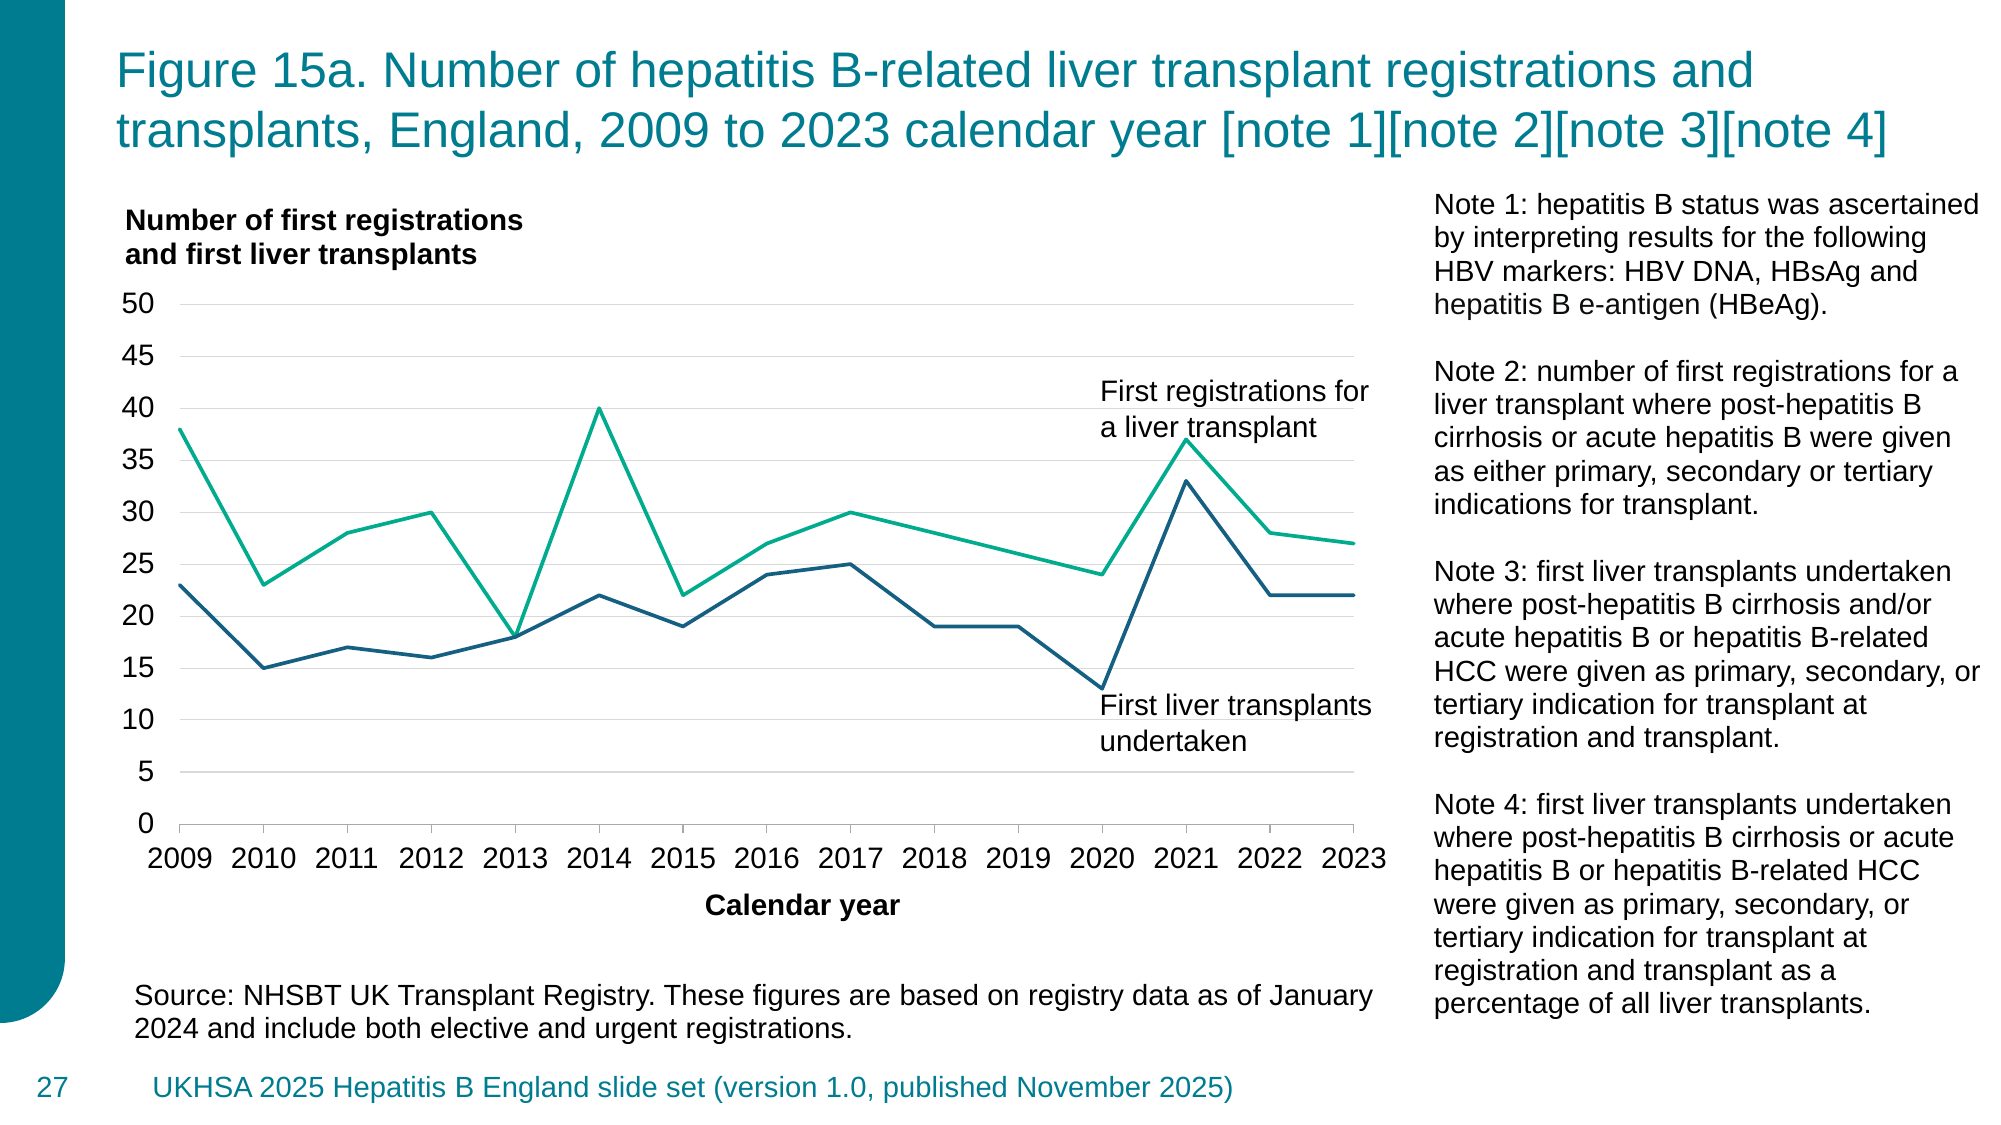

# Figure 15a. Number of hepatitis B-related liver transplant registrations and transplants, England, 2009 to 2023 calendar year [note 1][note 2][note 3][note 4]
Note 1: hepatitis B status was ascertained by interpreting results for the following HBV markers: HBV DNA, HBsAg and hepatitis B e-antigen (HBeAg).
Note 2: number of first registrations for a liver transplant where post-hepatitis B cirrhosis or acute hepatitis B were given as either primary, secondary or tertiary indications for transplant.
Note 3: first liver transplants undertaken where post-hepatitis B cirrhosis and/or acute hepatitis B or hepatitis B-related HCC were given as primary, secondary, or tertiary indication for transplant at registration and transplant.
Note 4: first liver transplants undertaken where post-hepatitis B cirrhosis or acute hepatitis B or hepatitis B-related HCC were given as primary, secondary, or tertiary indication for transplant at registration and transplant as a percentage of all liver transplants.
Source: NHSBT UK Transplant Registry. These figures are based on registry data as of January 2024 and include both elective and urgent registrations.
20
UKHSA 2025 Hepatitis B England slide set (version 1.0, published November 2025)